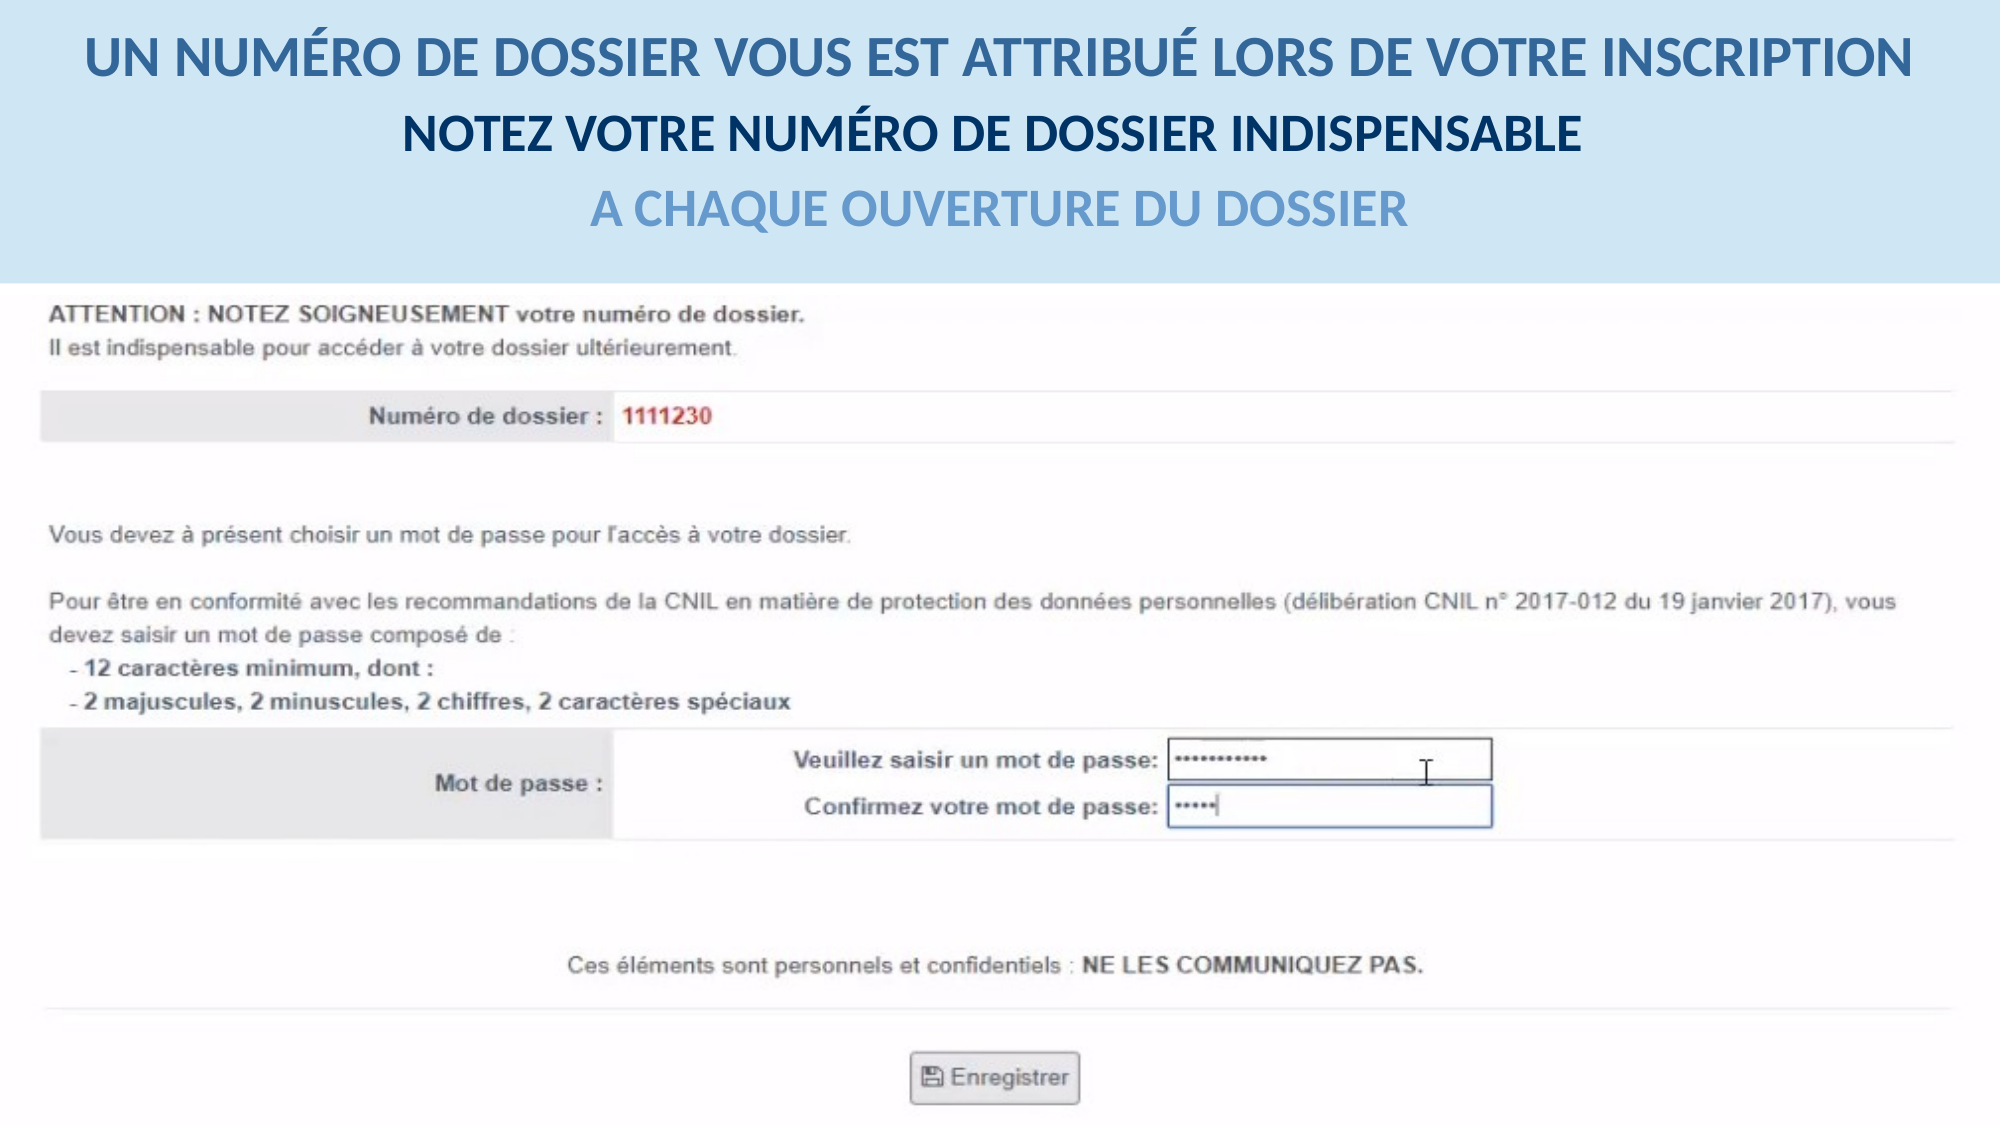

# UN NUMÉRO DE DOSSIER VOUS EST ATTRIBUÉ LORS DE VOTRE INSCRIPTION NOTEZ VOTRE NUMÉRO DE DOSSIER INDISPENSABLE A CHAQUE OUVERTURE DU DOSSIER